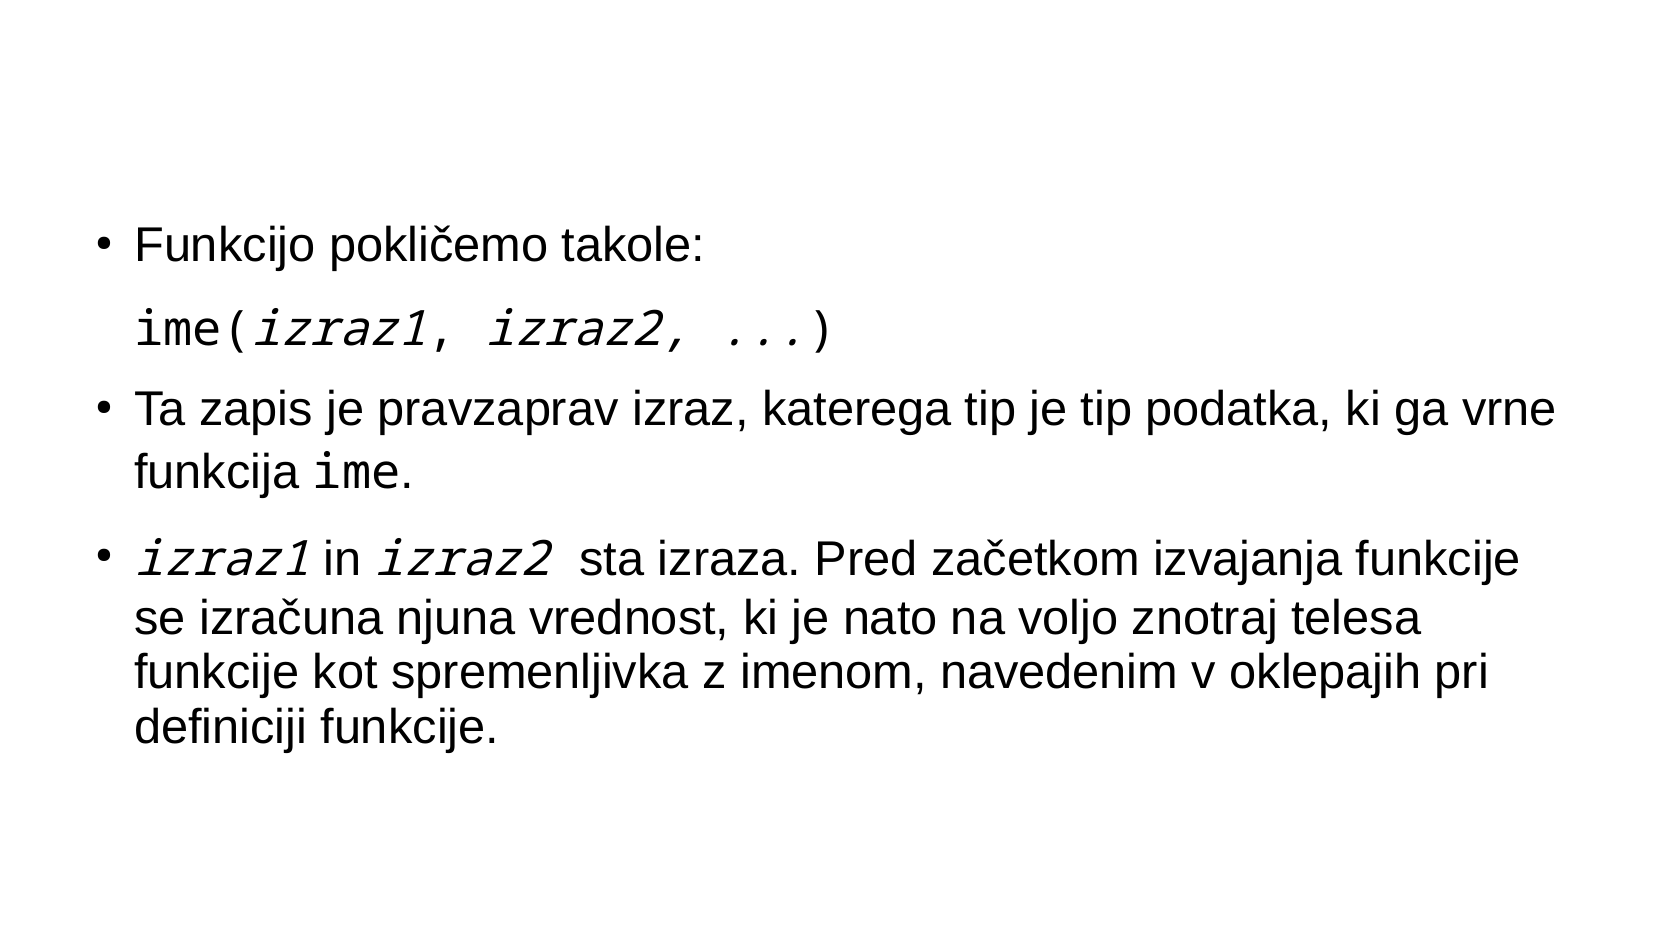

#
Funkcijo pokličemo takole:
ime(izraz1, izraz2, ...)
Ta zapis je pravzaprav izraz, katerega tip je tip podatka, ki ga vrne funkcija ime.
izraz1 in izraz2 sta izraza. Pred začetkom izvajanja funkcije se izračuna njuna vrednost, ki je nato na voljo znotraj telesa funkcije kot spremenljivka z imenom, navedenim v oklepajih pri definiciji funkcije.